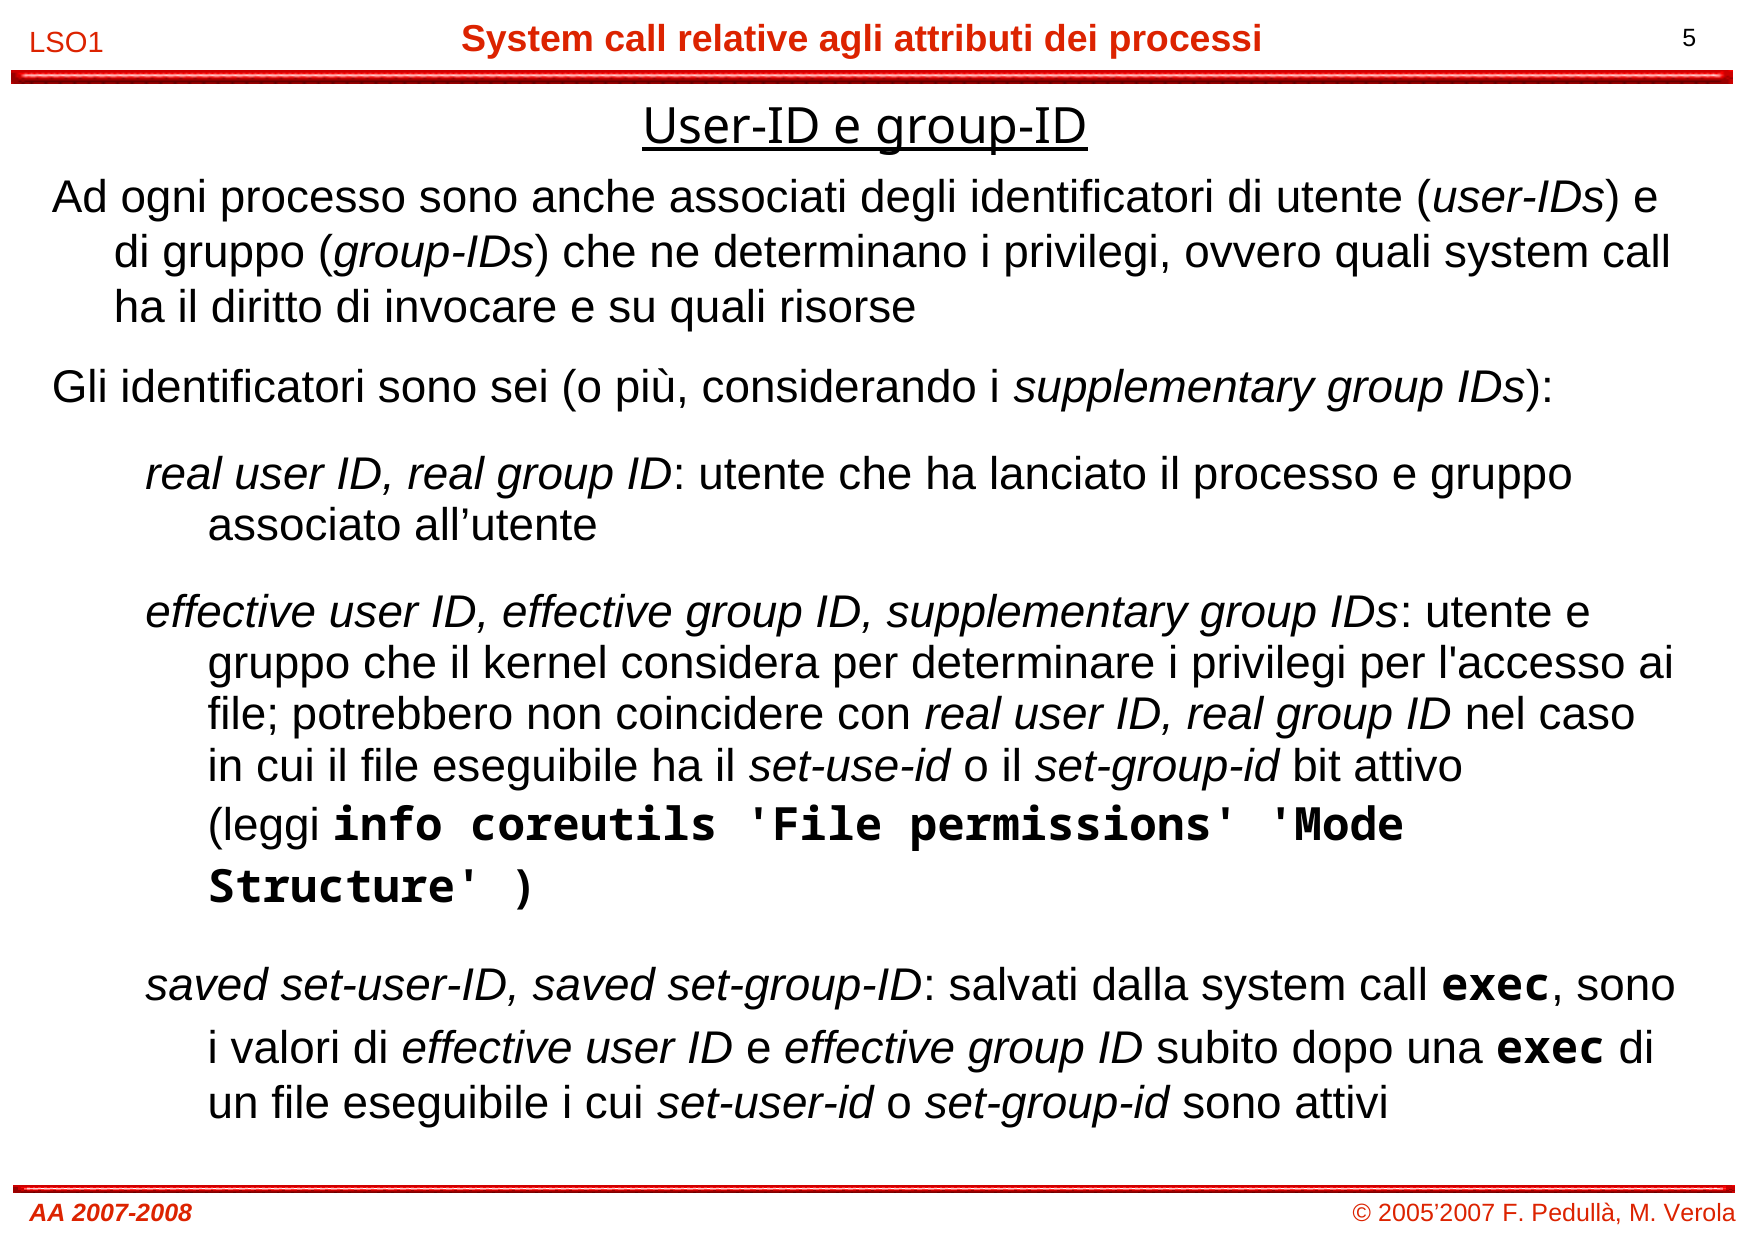

User-ID e group-ID
# Ad ogni processo sono anche associati degli identificatori di utente (user-IDs) e di gruppo (group-IDs) che ne determinano i privilegi, ovvero quali system call ha il diritto di invocare e su quali risorse
Gli identificatori sono sei (o più, considerando i supplementary group IDs):
real user ID, real group ID: utente che ha lanciato il processo e gruppo associato all’utente
effective user ID, effective group ID, supplementary group IDs: utente e gruppo che il kernel considera per determinare i privilegi per l'accesso ai file; potrebbero non coincidere con real user ID, real group ID nel caso in cui il file eseguibile ha il set-use-id o il set-group-id bit attivo
(leggi info coreutils 'File permissions' 'Mode Structure' )
saved set-user-ID, saved set-group-ID: salvati dalla system call exec, sono i valori di effective user ID e effective group ID subito dopo una exec di un file eseguibile i cui set-user-id o set-group-id sono attivi